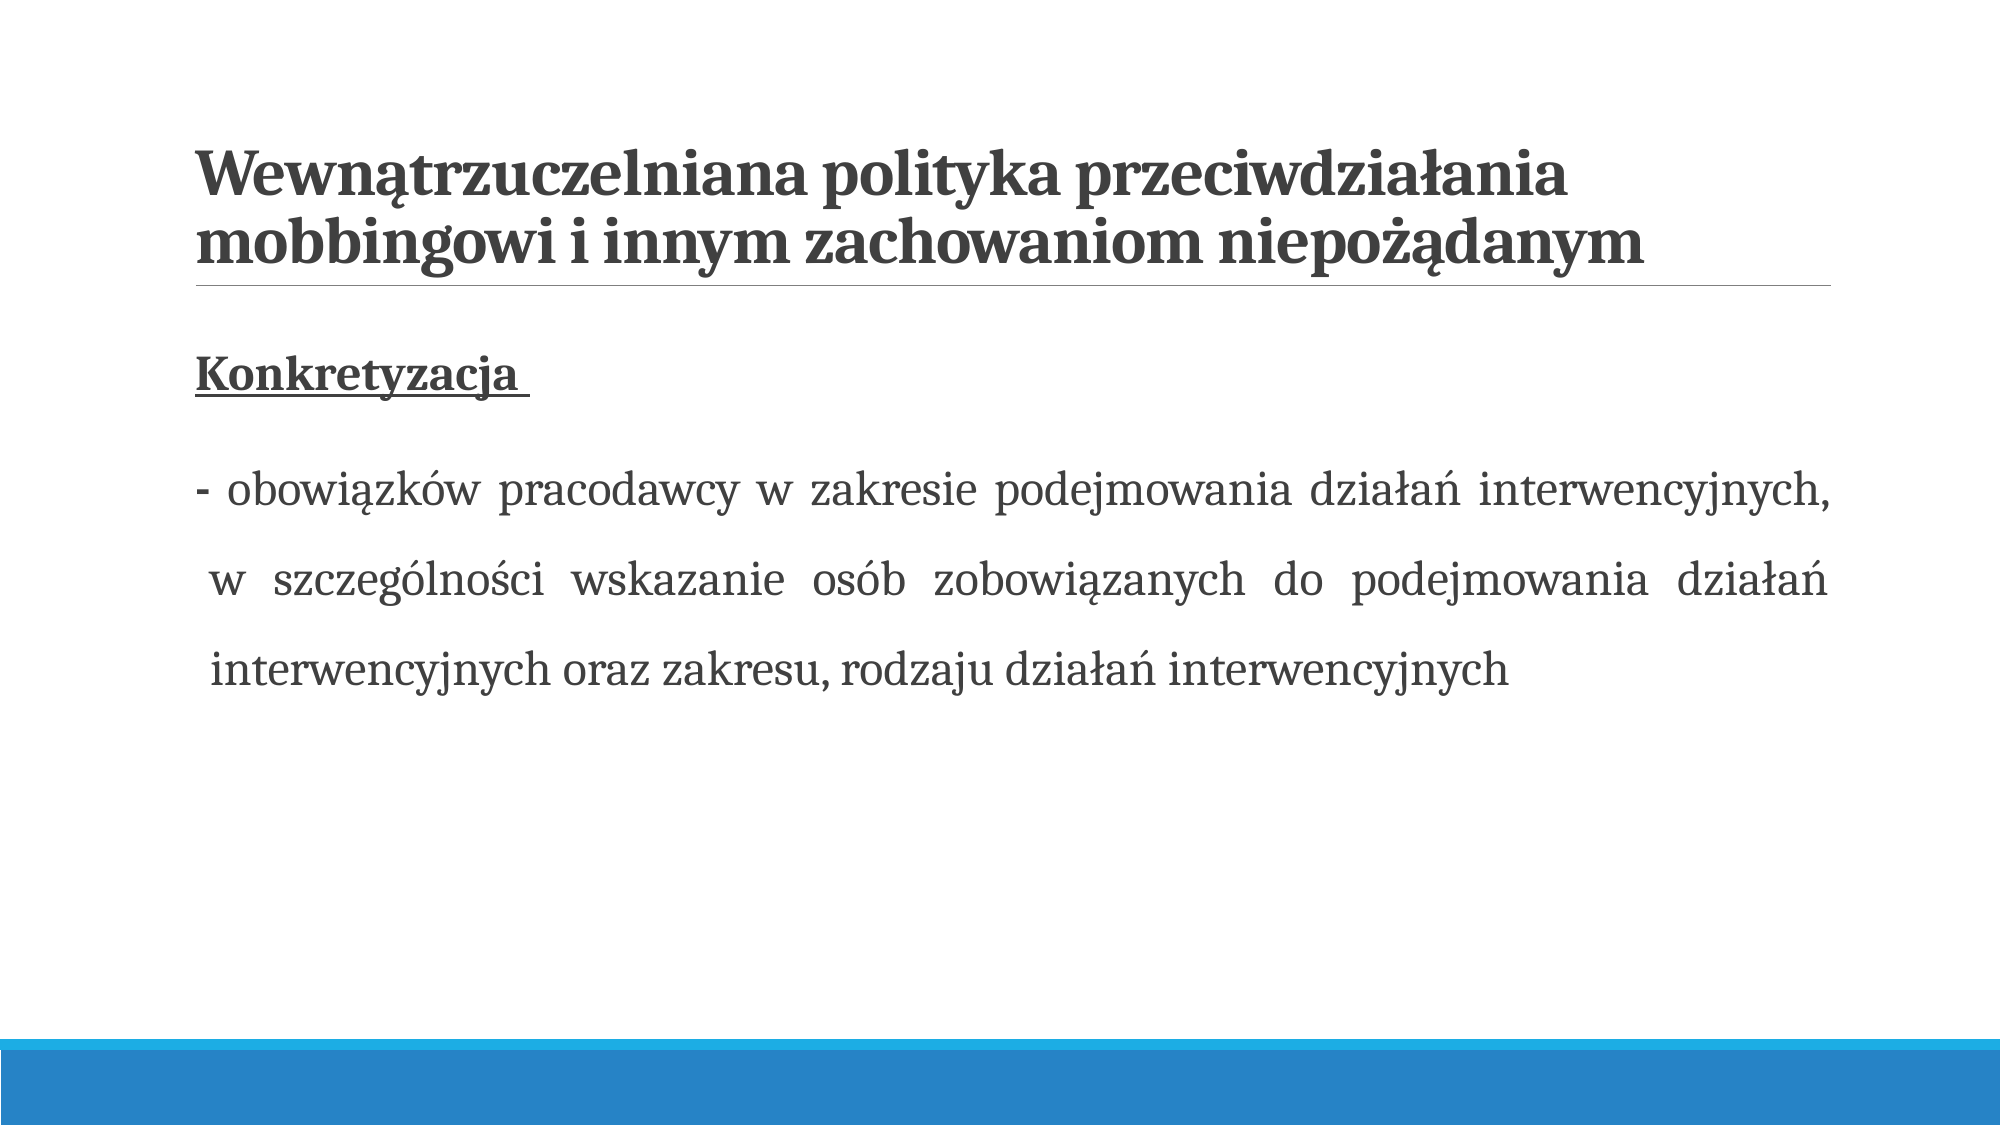

# Wewnątrzuczelniana polityka przeciwdziałania mobbingowi i innym zachowaniom niepożądanym
Konkretyzacja
- obowiązków pracodawcy w zakresie podejmowania działań interwencyjnych, w szczególności wskazanie osób zobowiązanych do podejmowania działań interwencyjnych oraz zakresu, rodzaju działań interwencyjnych